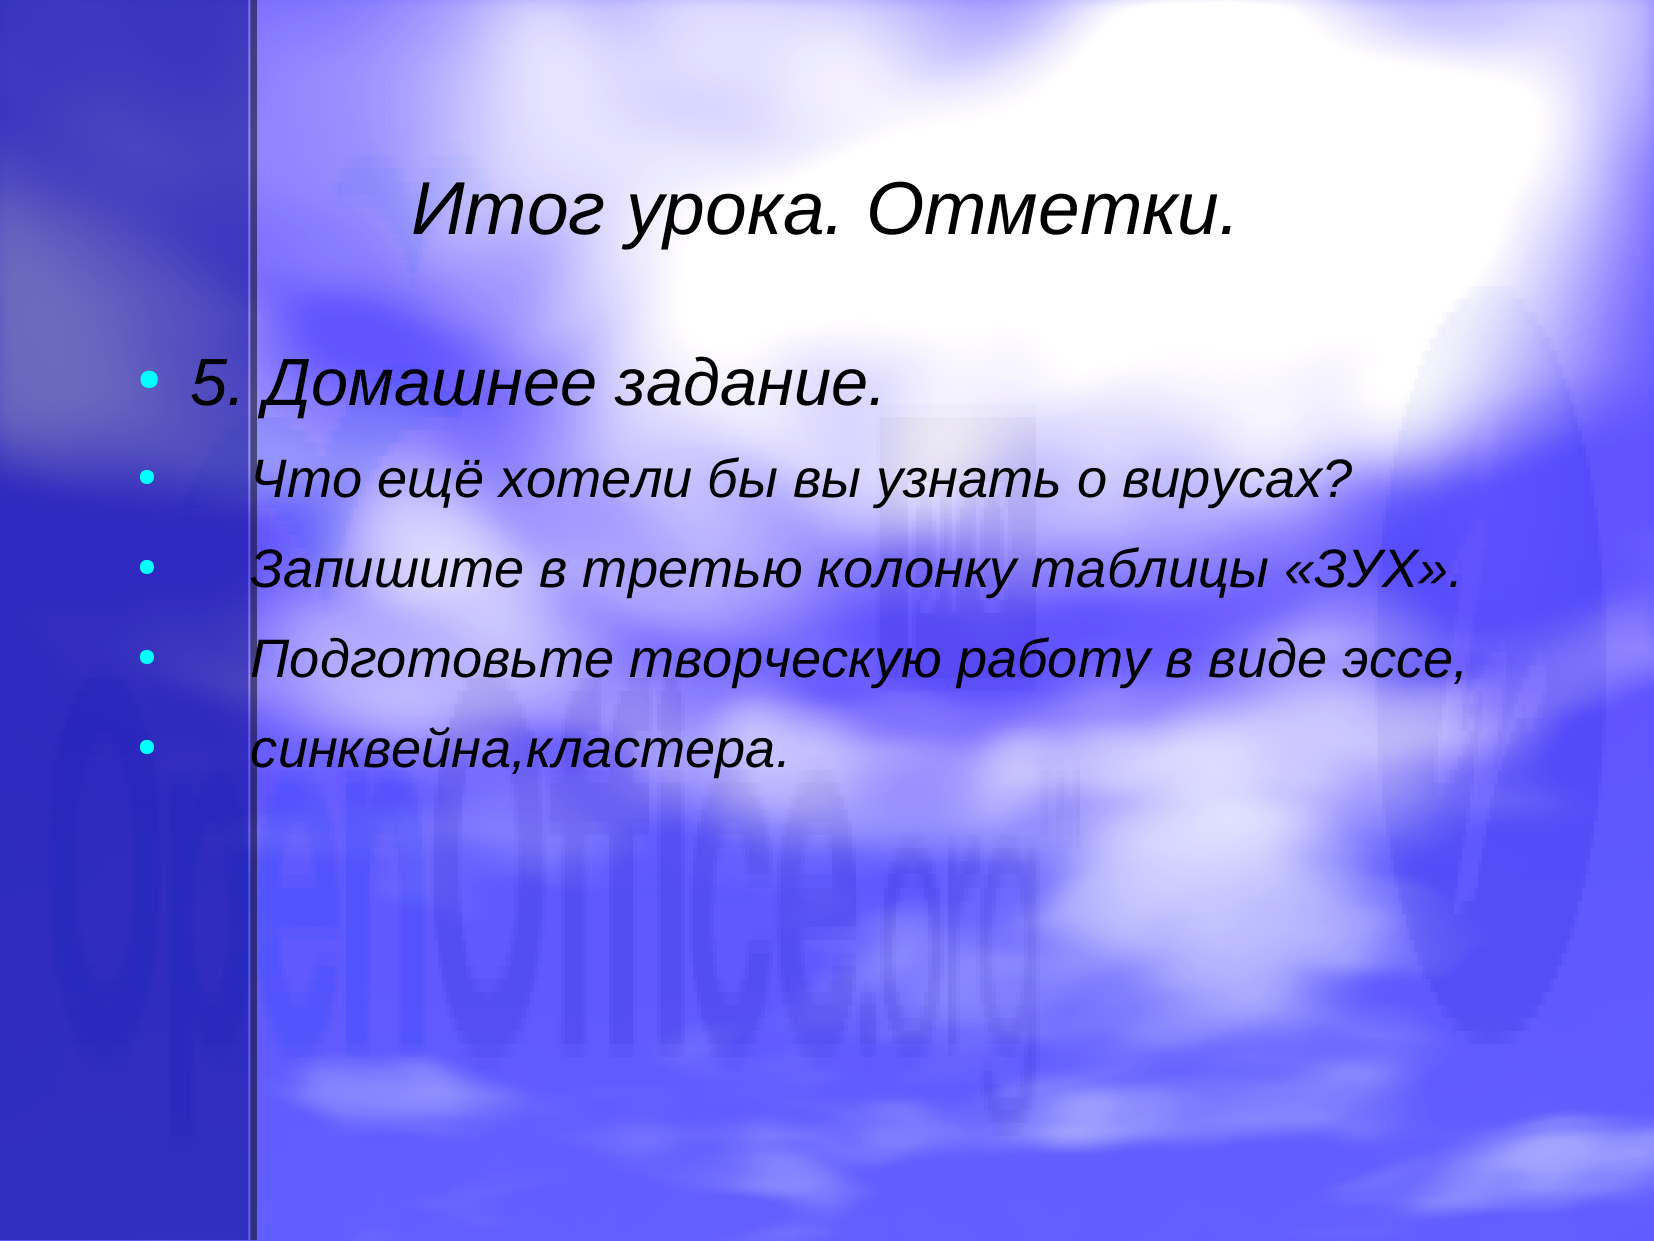

# Итог урока. Отметки.
5. Домашнее задание.
 Что ещё хотели бы вы узнать о вирусах?
 Запишите в третью колонку таблицы «ЗУХ».
 Подготовьте творческую работу в виде эссе,
 синквейна,кластера.